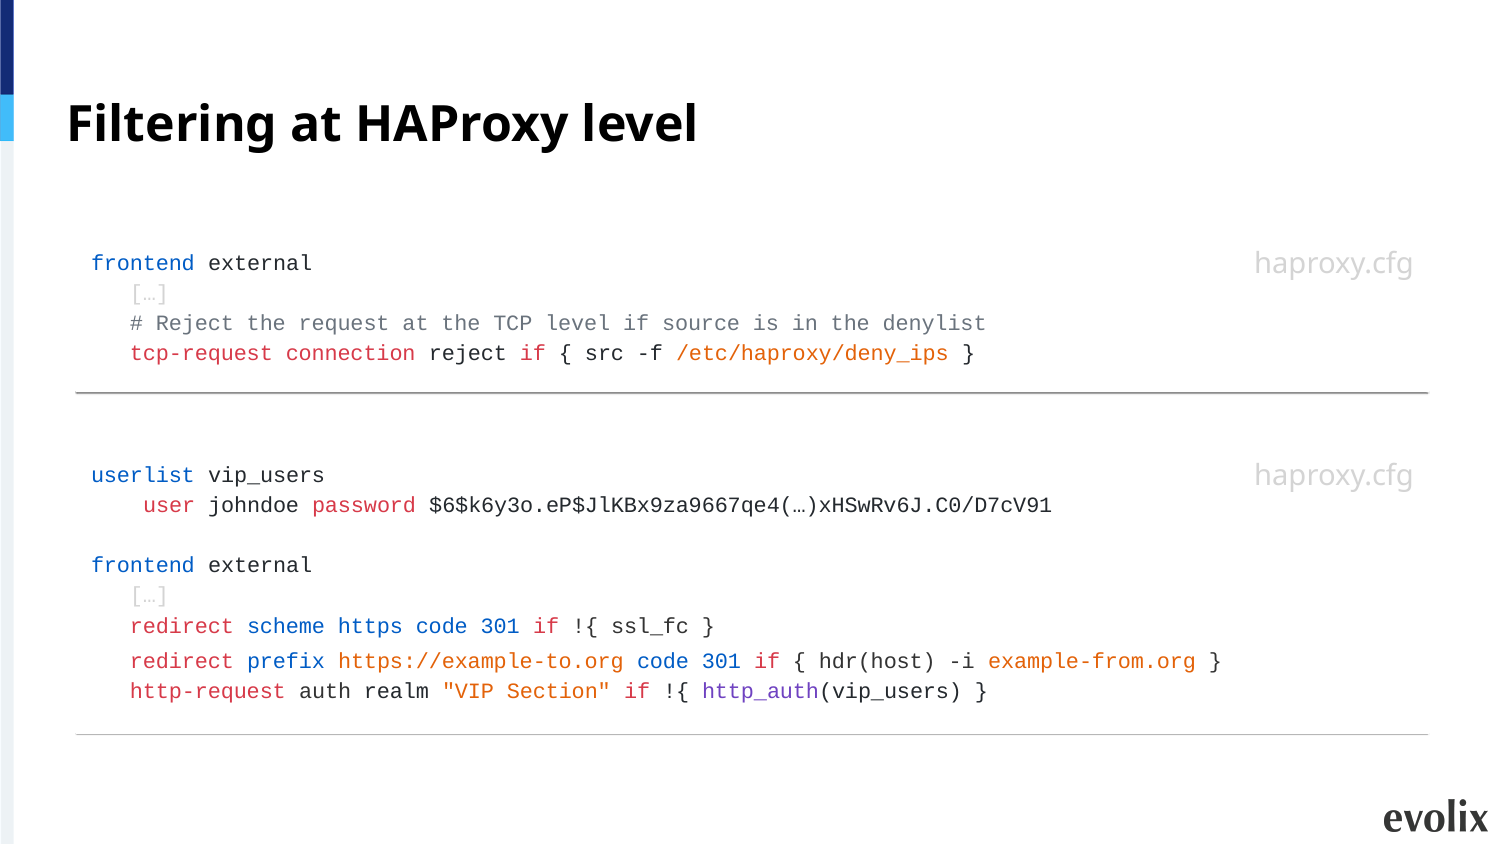

# Filtering at HAProxy level
frontend external
 […]
 # Reject the request at the TCP level if source is in the denylist
 tcp-request connection reject if { src -f /etc/haproxy/deny_ips }
haproxy.cfg
userlist vip_users
 user johndoe password $6$k6y3o.eP$JlKBx9za9667qe4(…)xHSwRv6J.C0/D7cV91
frontend external
 […]
 redirect scheme https code 301 if !{ ssl_fc }
 redirect prefix https://example-to.org code 301 if { hdr(host) -i example-from.org }
 http-request auth realm "VIP Section" if !{ http_auth(vip_users) }
haproxy.cfg